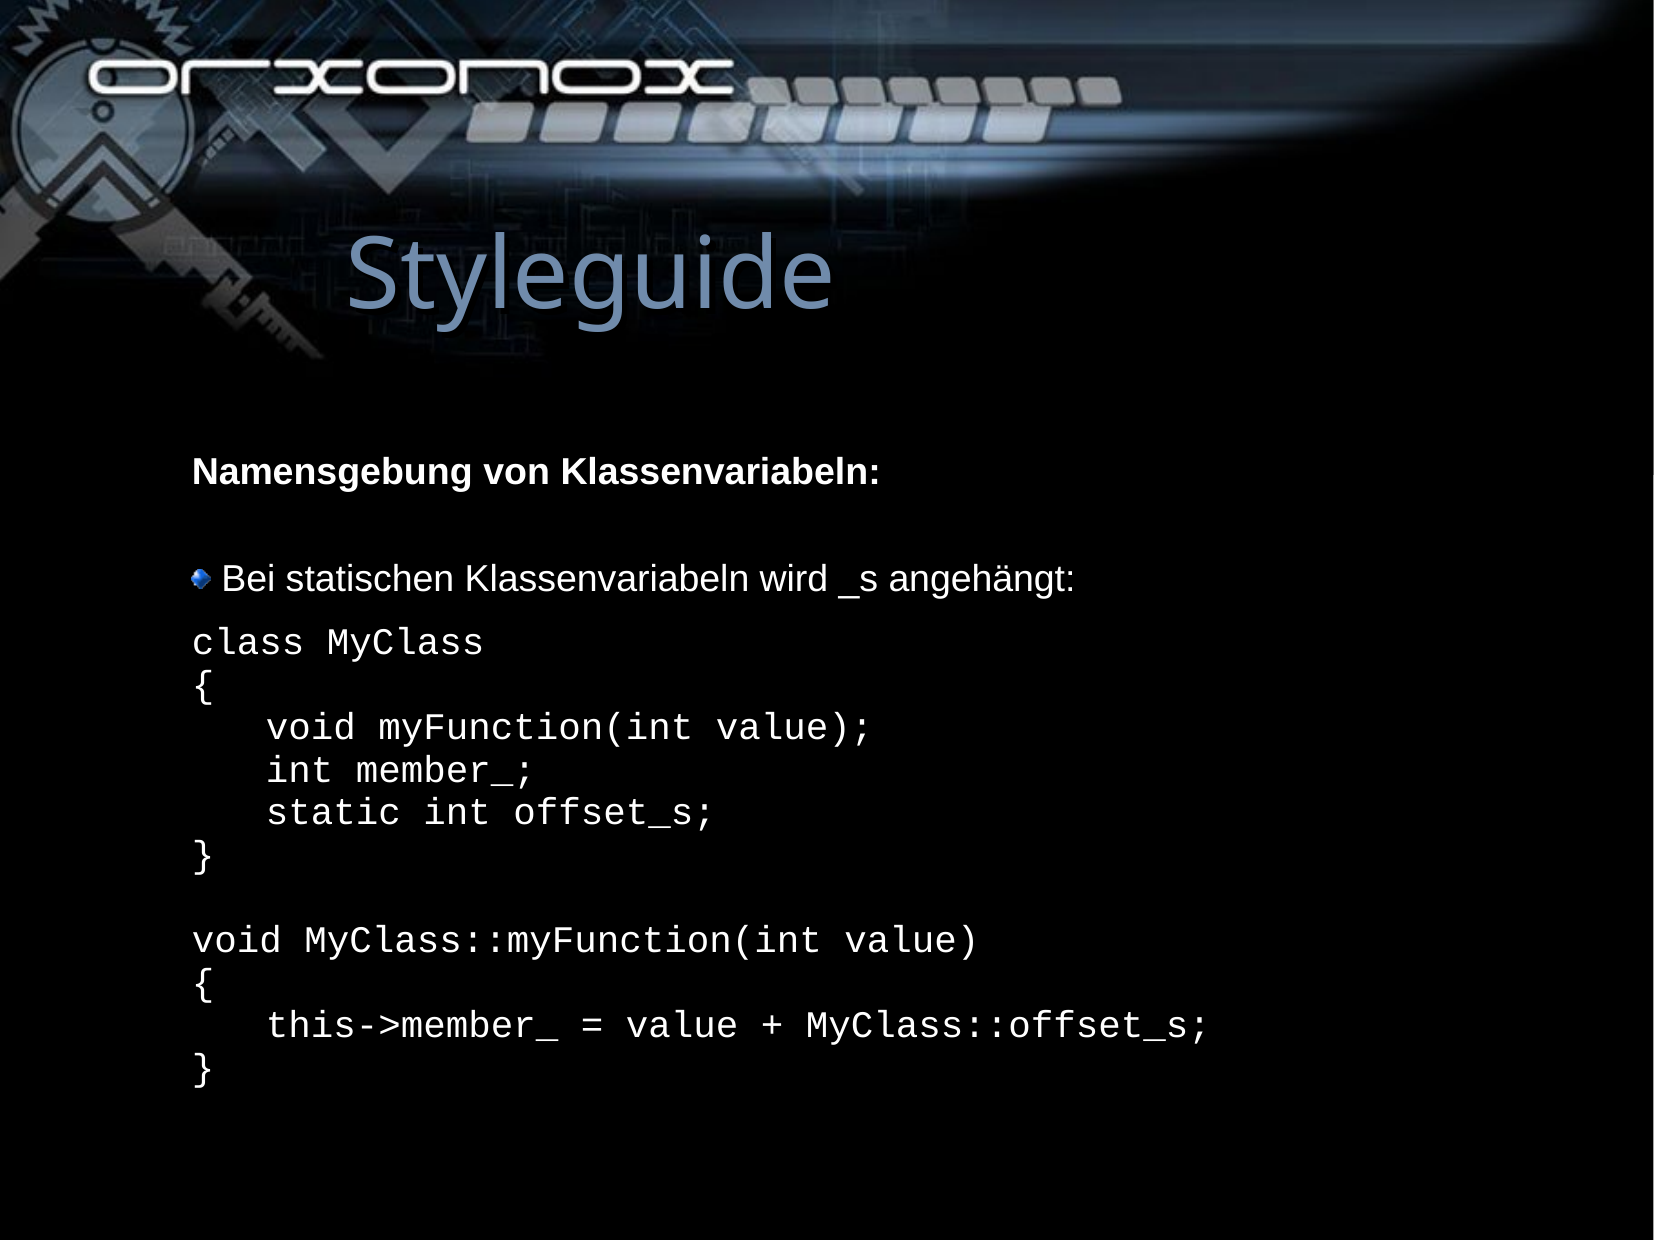

Styleguide
Namensgebung von Klassenvariabeln:
 Bei statischen Klassenvariabeln wird _s angehängt:
class MyClass
{
	void myFunction(int value);
	int member_;
	static int offset_s;
}
void MyClass::myFunction(int value)
{
	this->member_ = value + MyClass::offset_s;
}